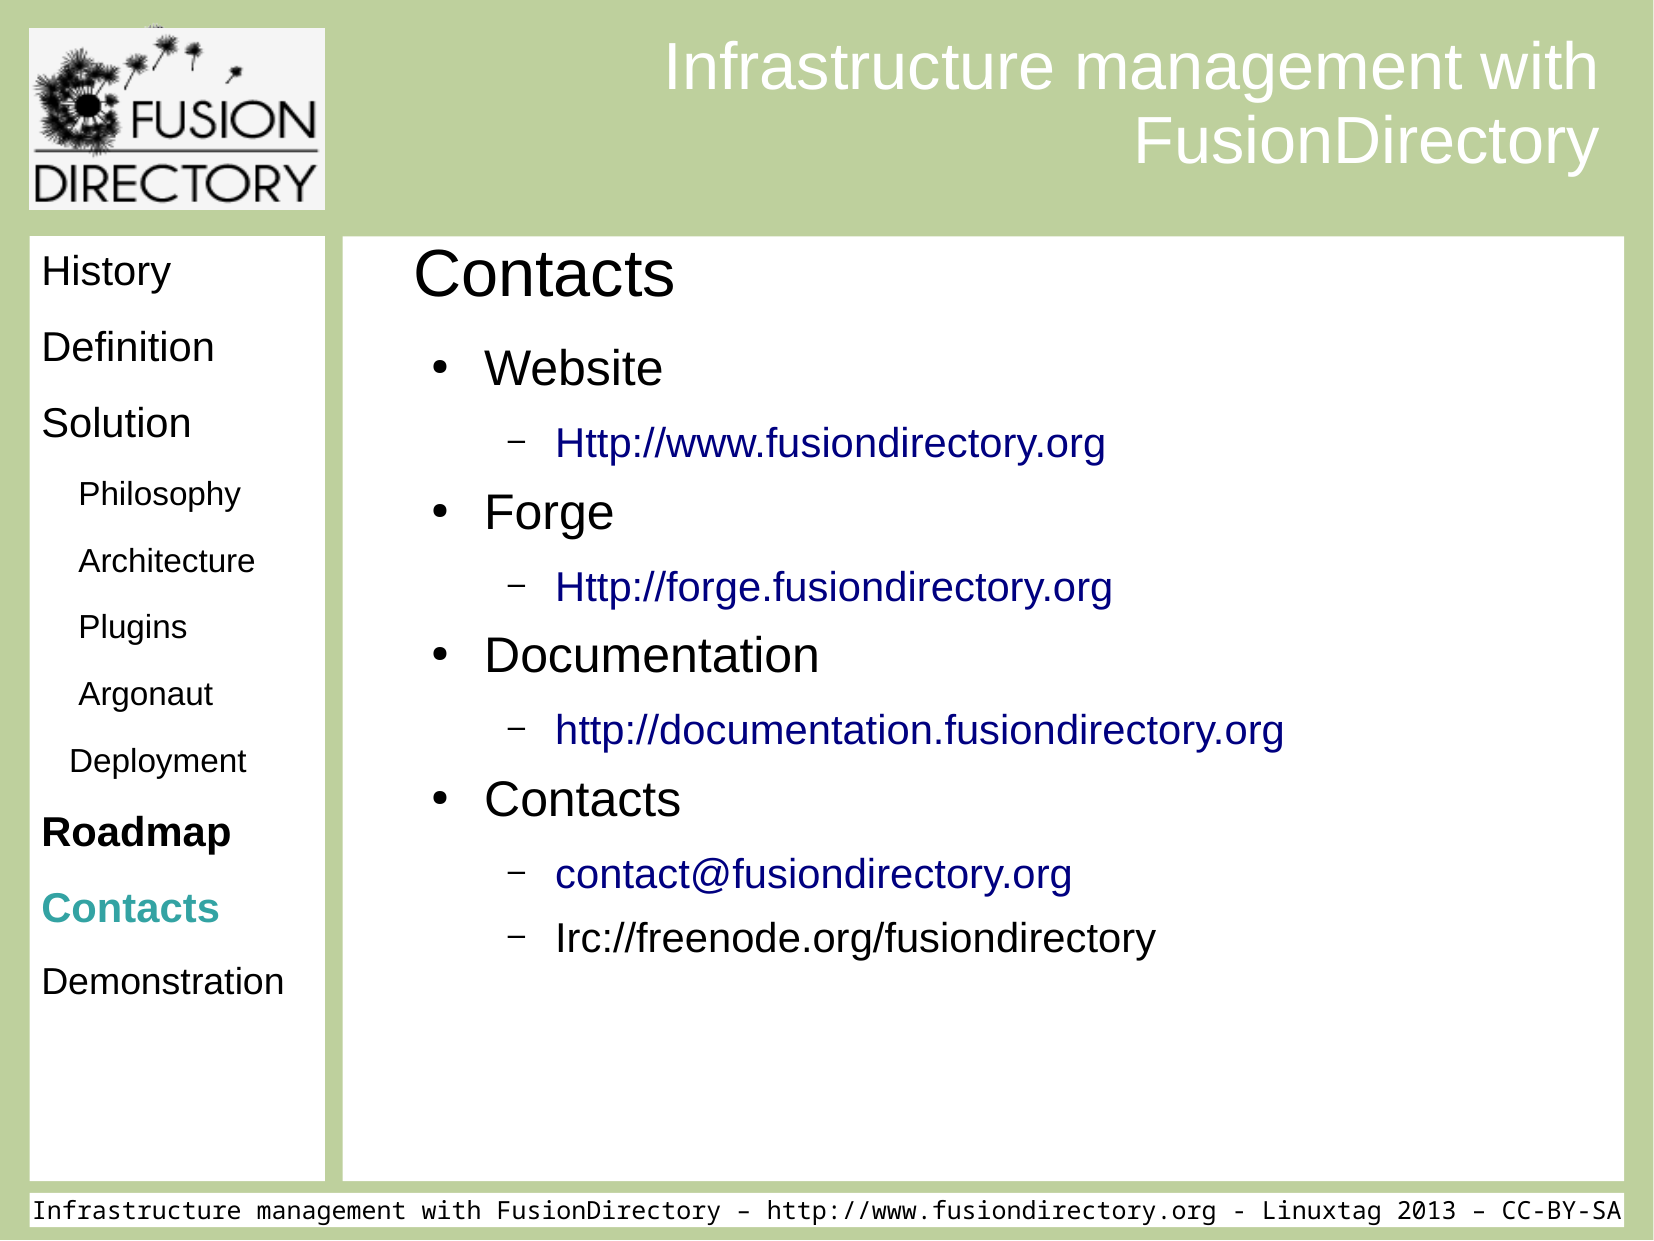

# Infrastructure management with FusionDirectory
History
Definition
Solution
 Philosophy
 Architecture
 Plugins
 Argonaut
 Deployment
Roadmap
Contacts
Demonstration
Contacts
Website
Http://www.fusiondirectory.org
Forge
Http://forge.fusiondirectory.org
Documentation
http://documentation.fusiondirectory.org
Contacts
contact@fusiondirectory.org
Irc://freenode.org/fusiondirectory